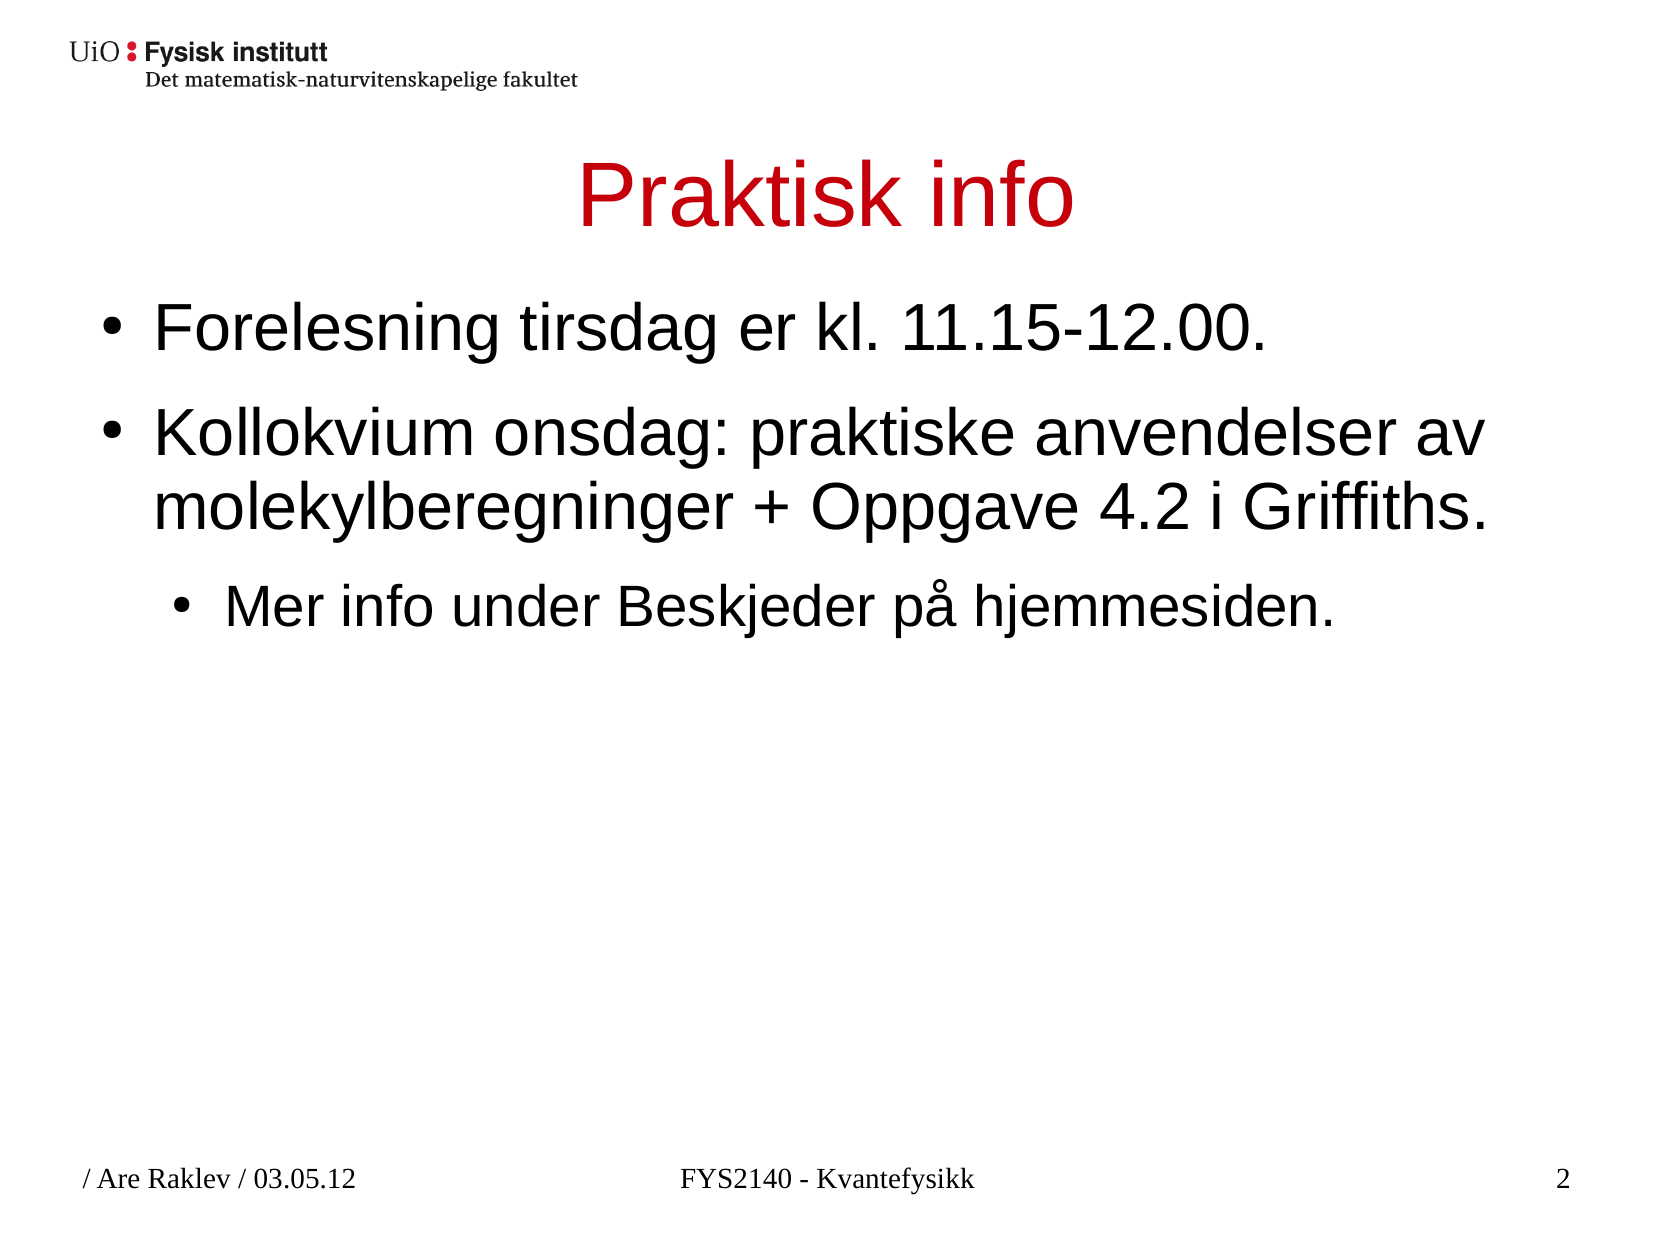

# Praktisk info
Forelesning tirsdag er kl. 11.15-12.00.
Kollokvium onsdag: praktiske anvendelser av molekylberegninger + Oppgave 4.2 i Griffiths.
Mer info under Beskjeder på hjemmesiden.
/ Are Raklev / 03.05.12
FYS2140 - Kvantefysikk
2